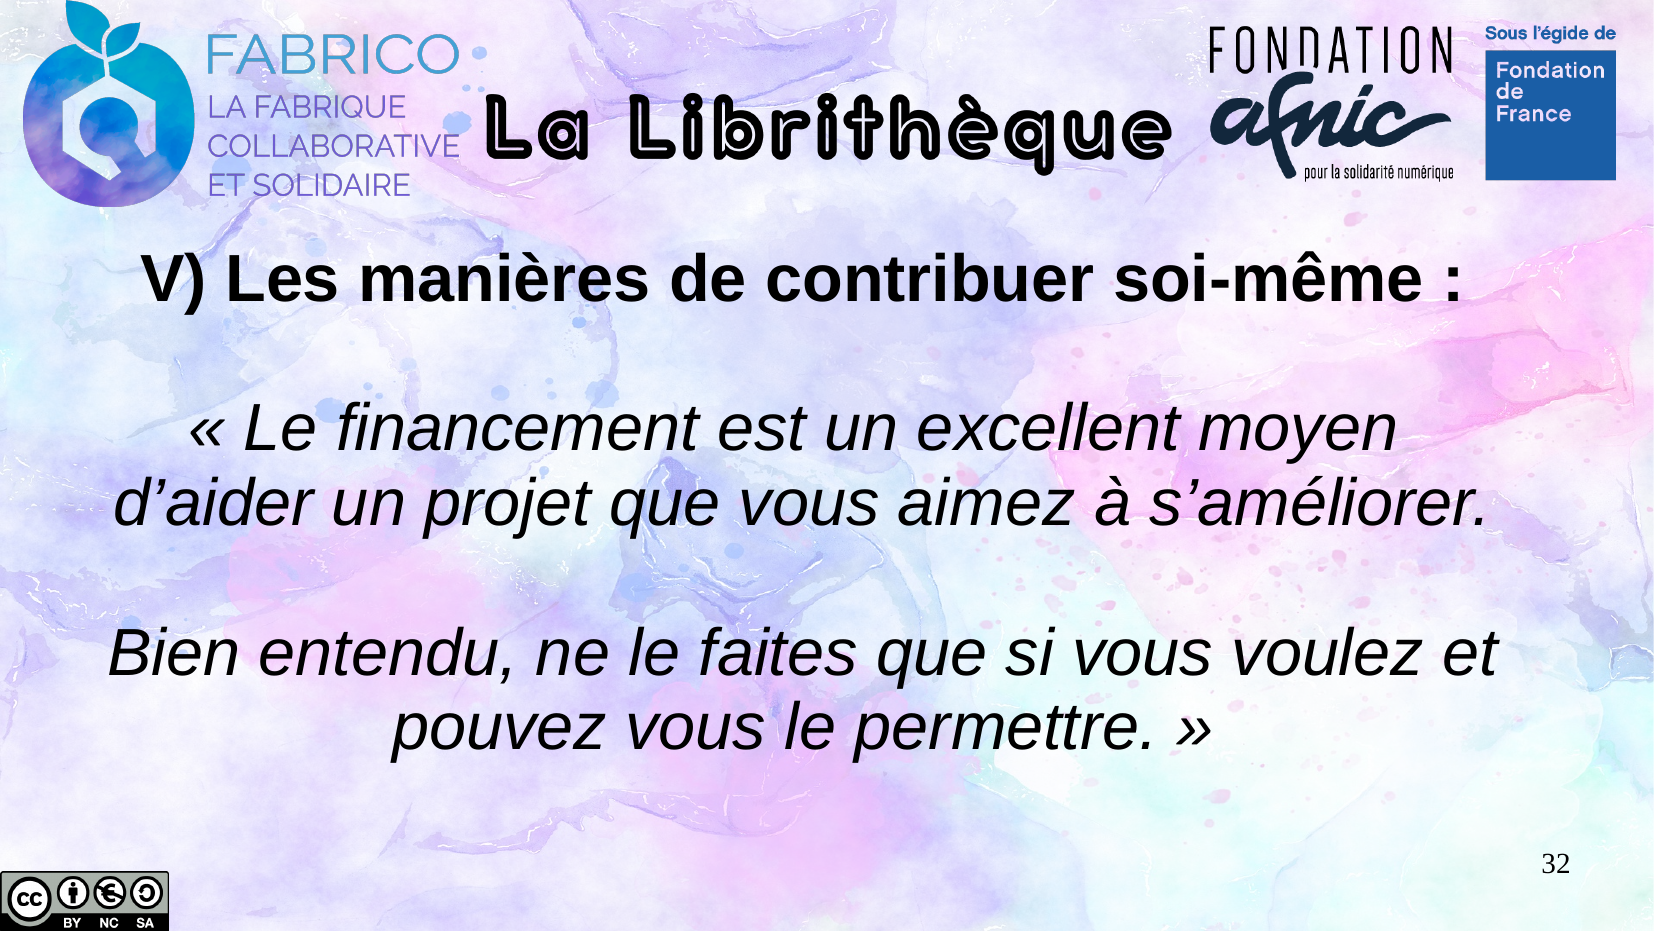

# V) Les manières de contribuer soi-même :
« Le financement est un excellent moyen
d’aider un projet que vous aimez à s’améliorer.
Bien entendu, ne le faites que si vous voulez et pouvez vous le permettre. »
32